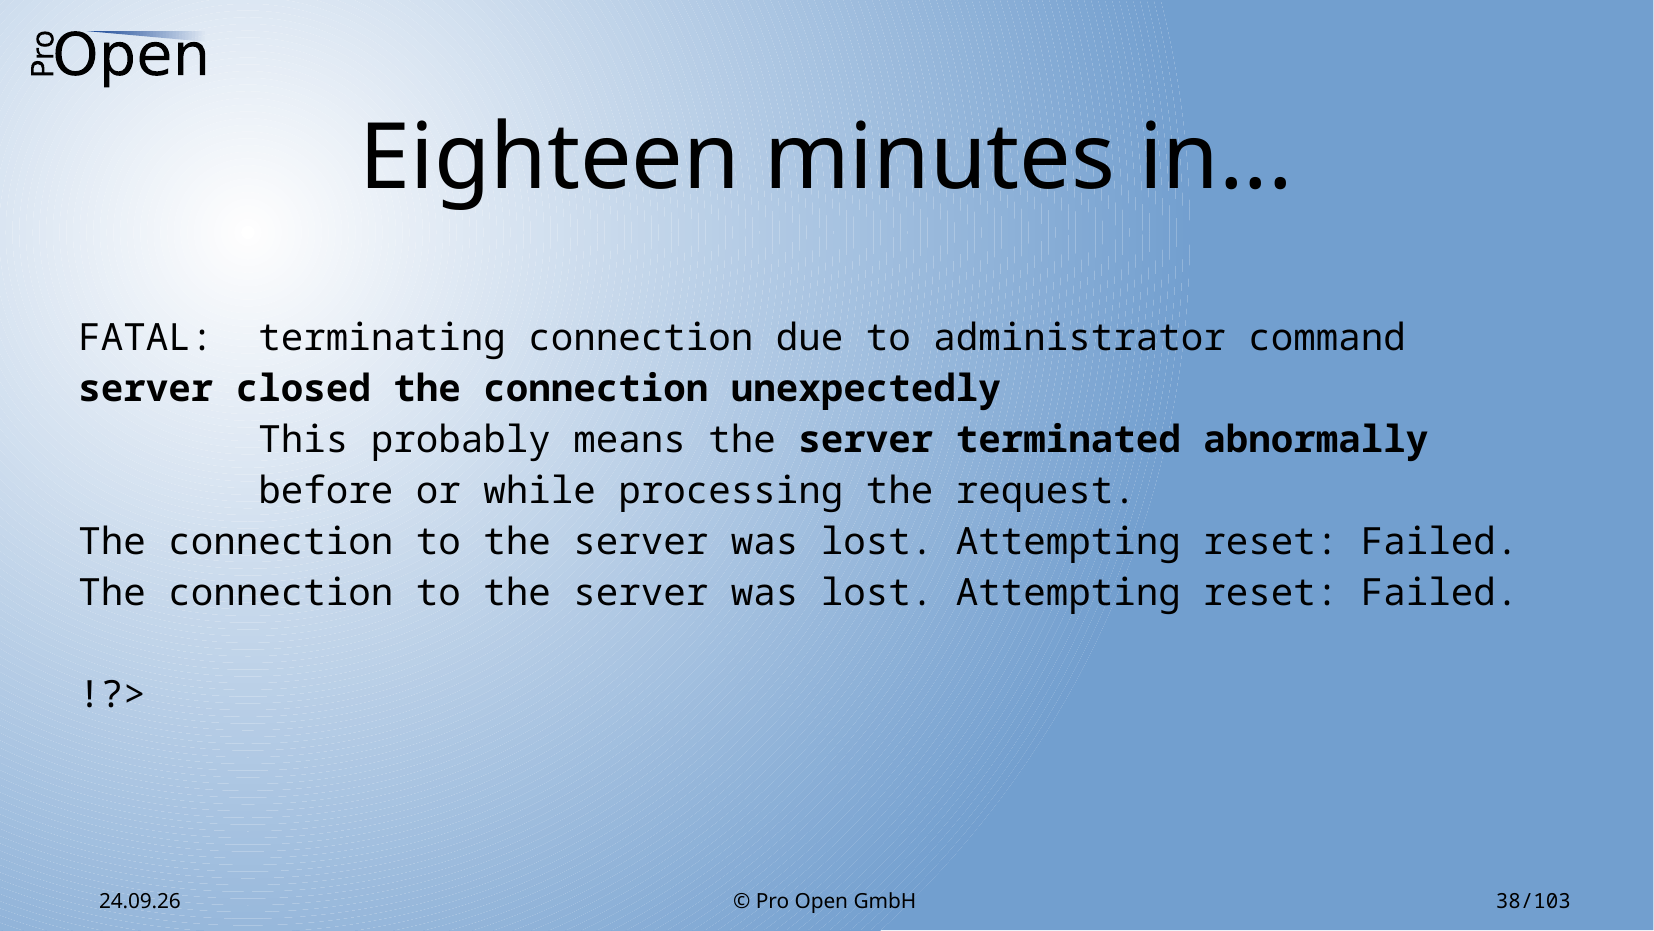

# Eighteen minutes in...
FATAL: terminating connection due to administrator command
server closed the connection unexpectedly
 This probably means the server terminated abnormally
 before or while processing the request.
The connection to the server was lost. Attempting reset: Failed.
The connection to the server was lost. Attempting reset: Failed.
!?>
© Pro Open GmbH
38